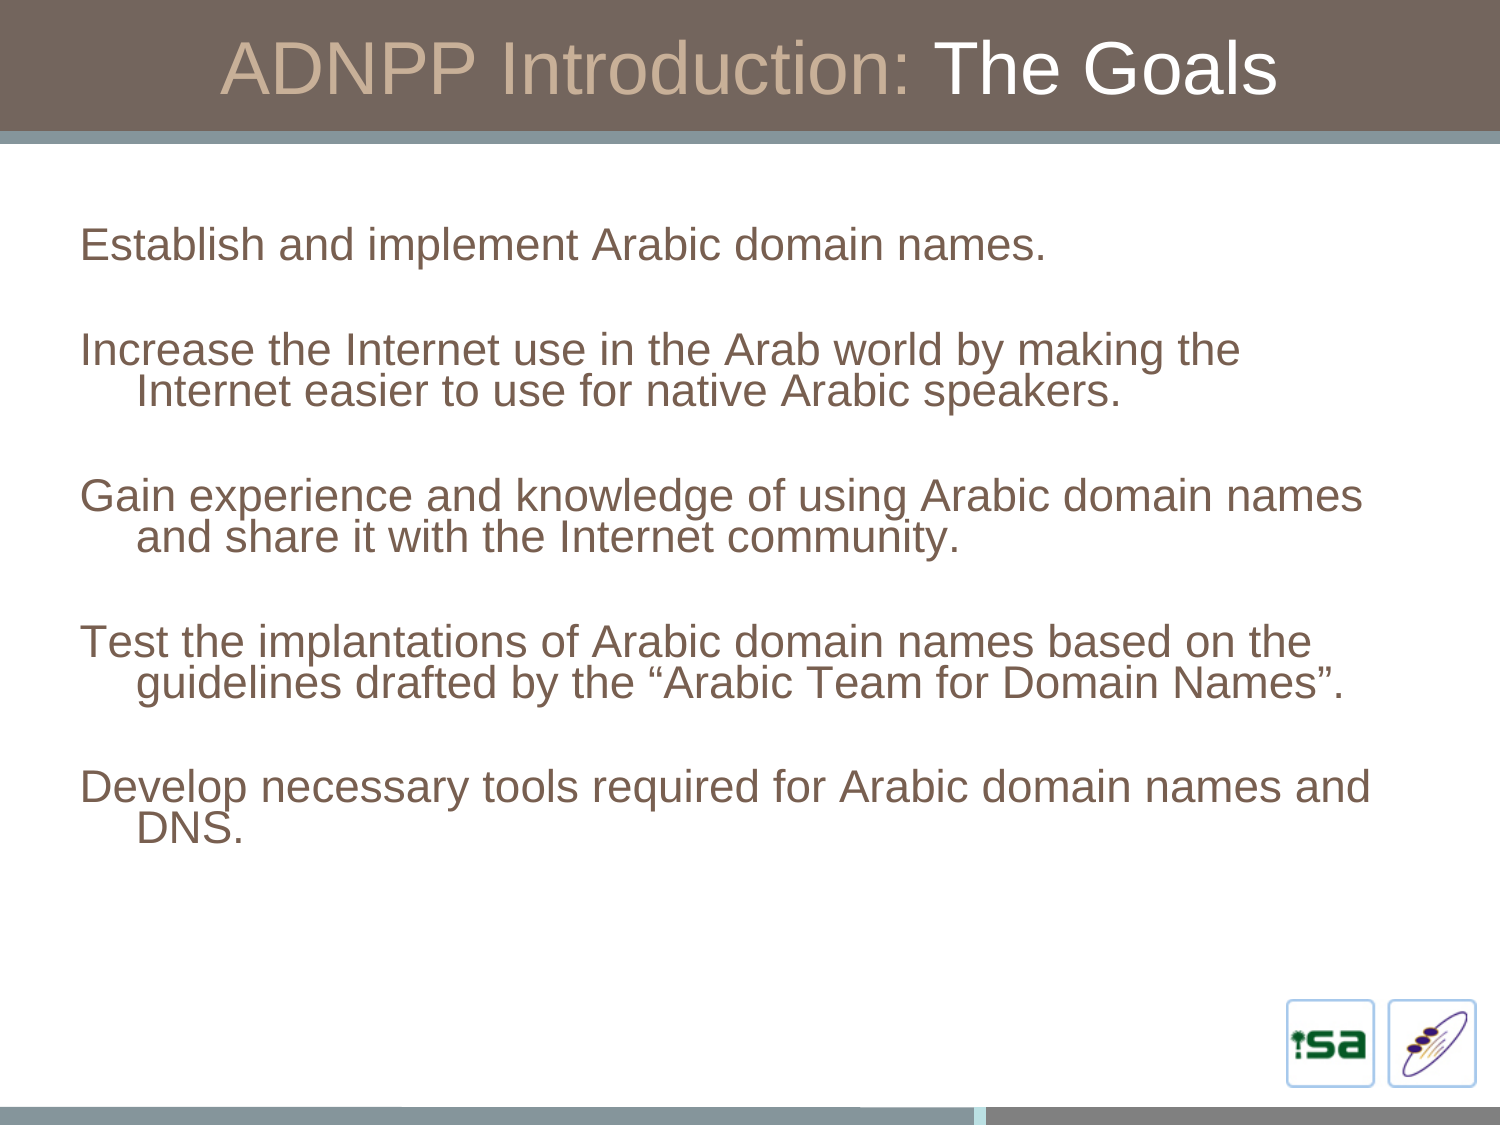

ADNPP Introduction: The Goals
# Establish and implement Arabic domain names.
Increase the Internet use in the Arab world by making the Internet easier to use for native Arabic speakers.
Gain experience and knowledge of using Arabic domain names and share it with the Internet community.
Test the implantations of Arabic domain names based on the guidelines drafted by the “Arabic Team for Domain Names”.
Develop necessary tools required for Arabic domain names and DNS.